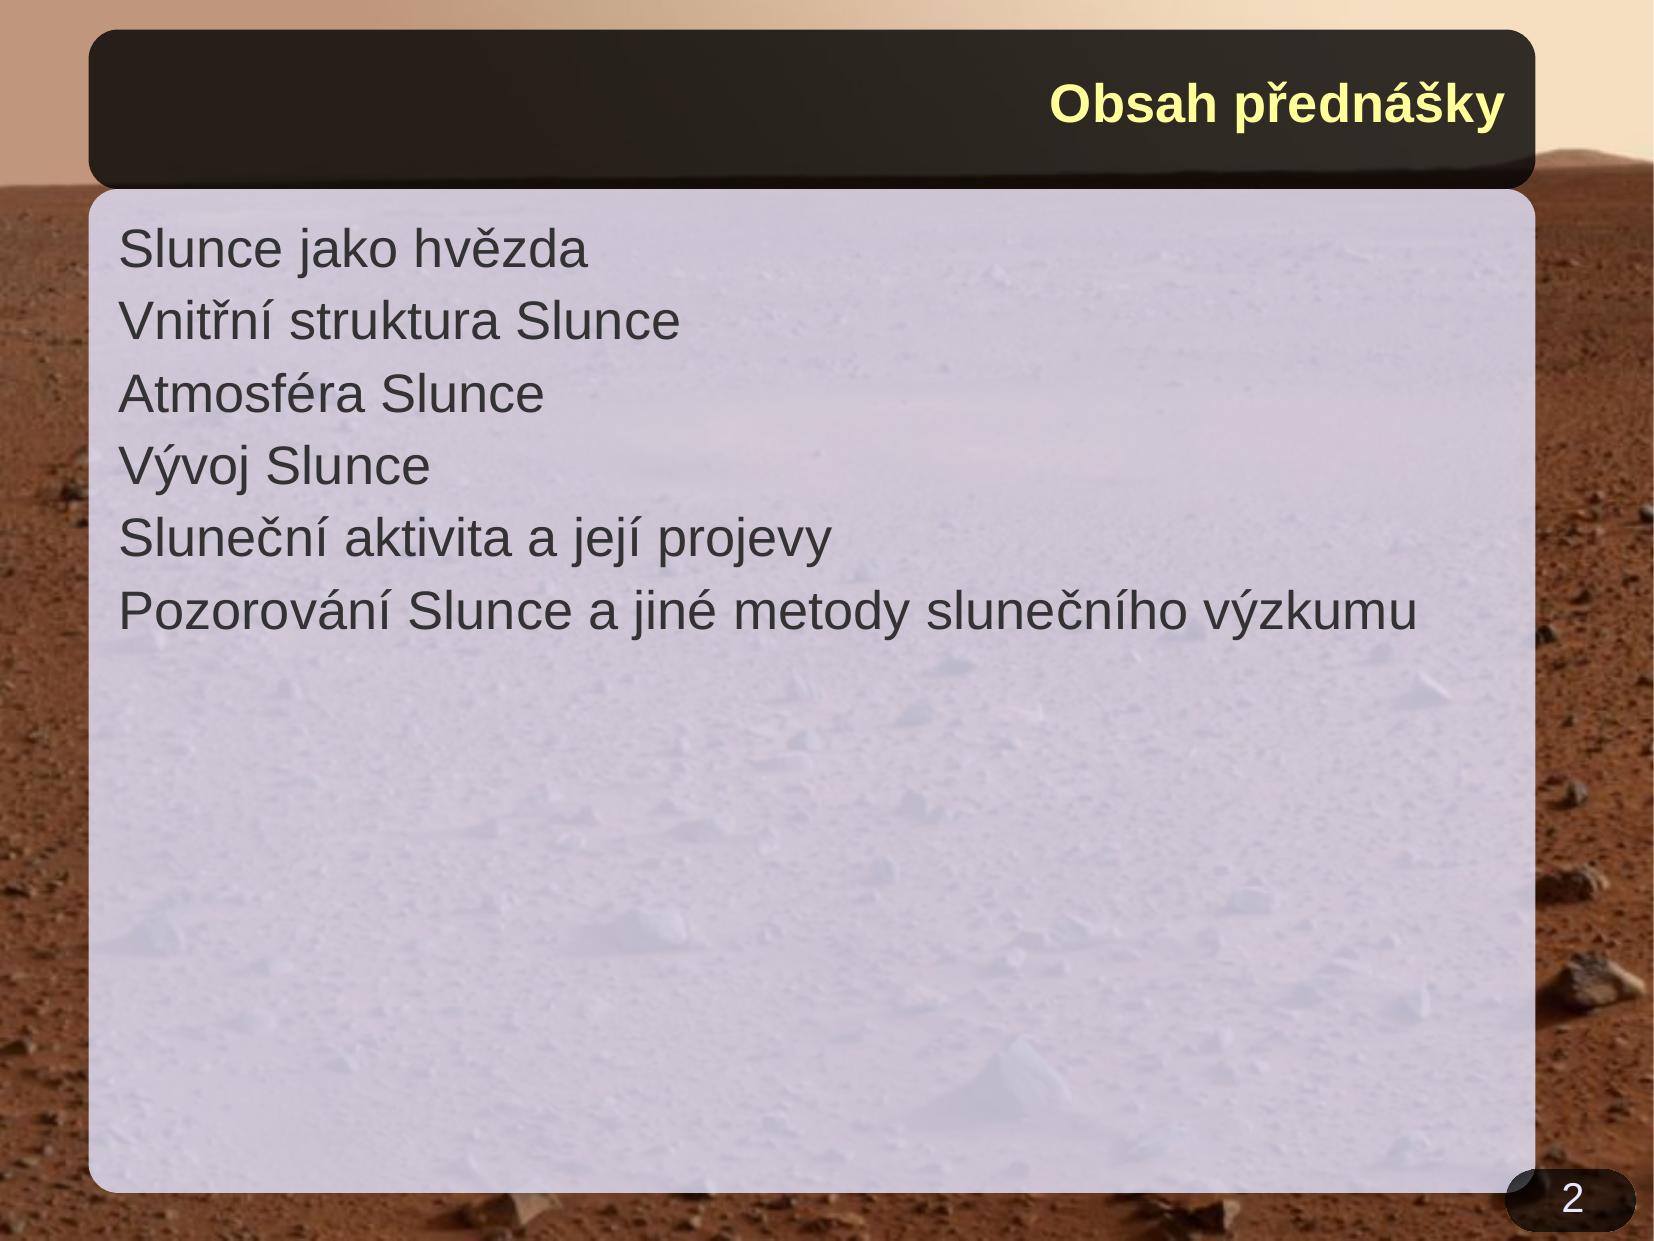

# Obsah přednášky
Slunce jako hvězda
Vnitřní struktura Slunce
Atmosféra Slunce
Vývoj Slunce
Sluneční aktivita a její projevy
Pozorování Slunce a jiné metody slunečního výzkumu